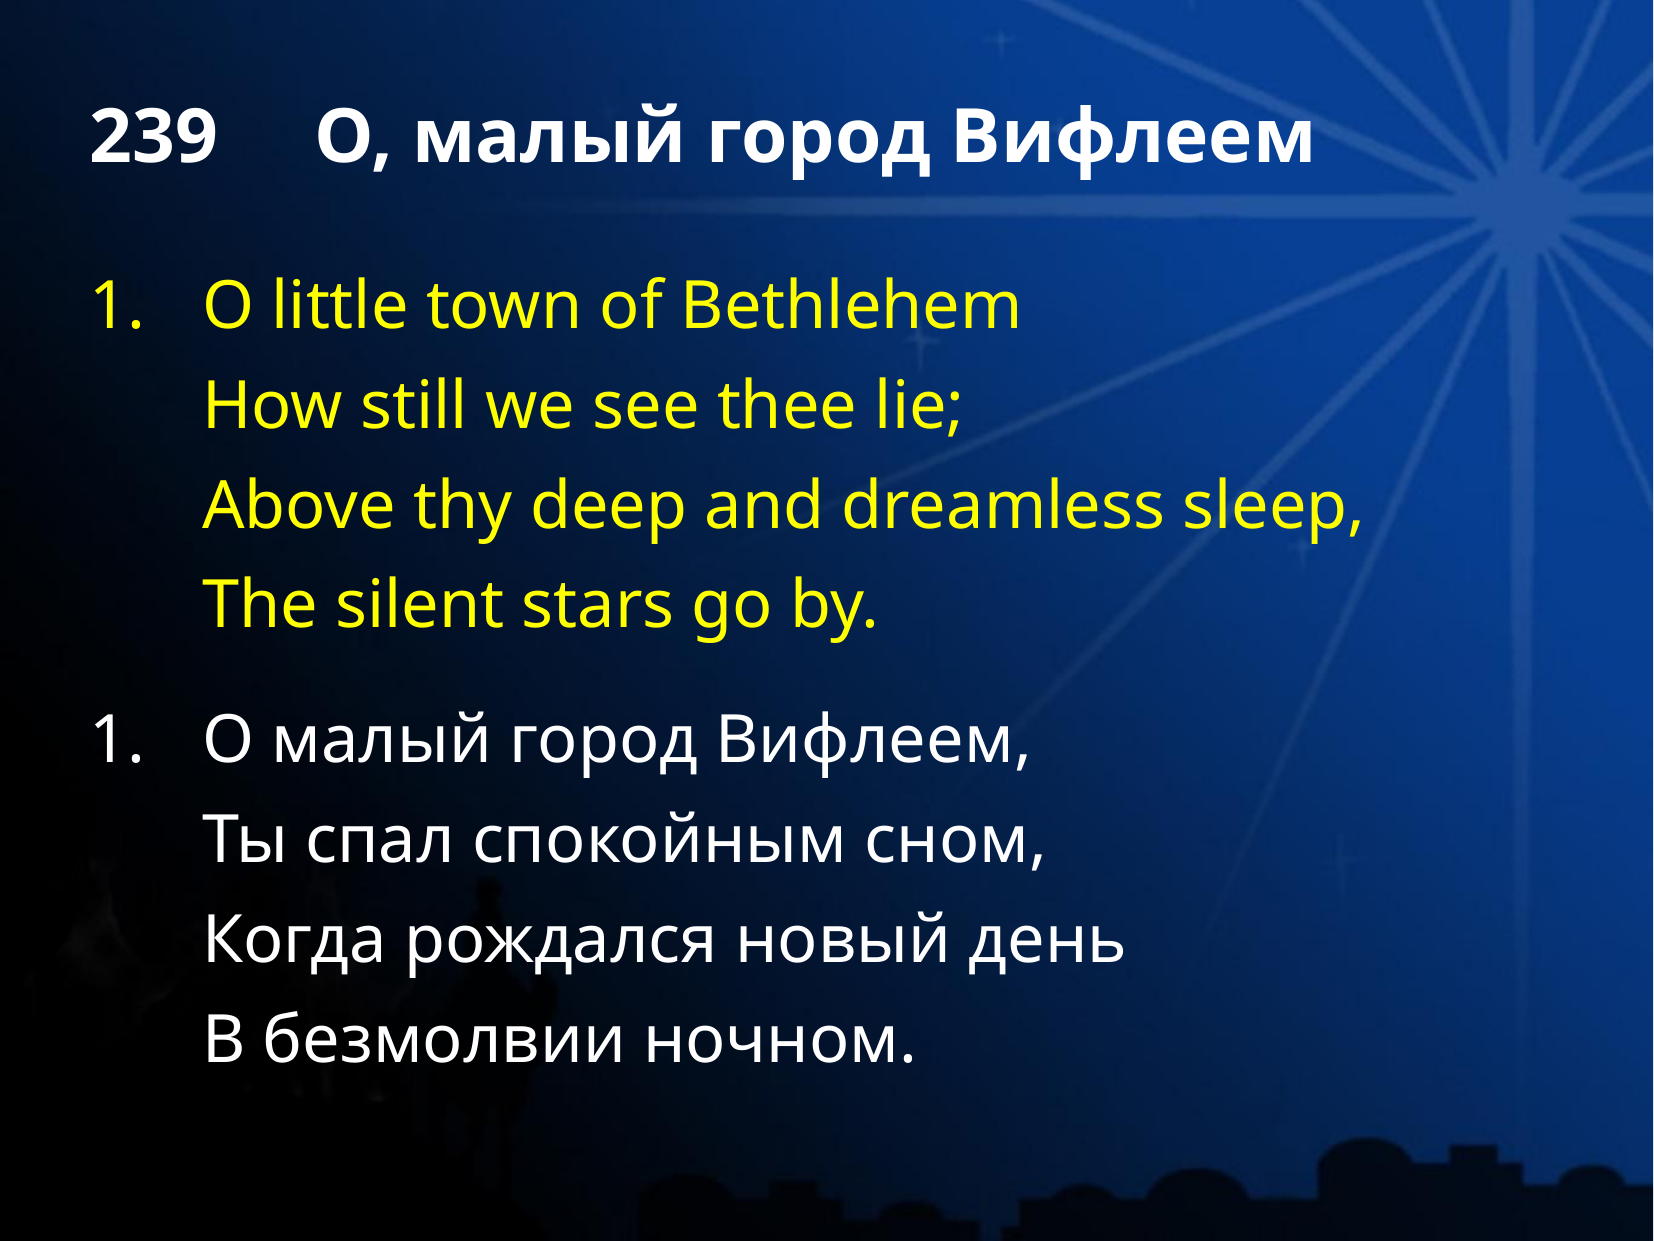

239	О, малый город Вифлеем
1.	O little town of Bethlehem
	How still we see thee lie;
	Above thy deep and dreamless sleep,
	The silent stars go by.
1.	О малый город Вифлеем,
	Ты спал спокойным сном,
	Когда рождался новый день
	В безмолвии ночном.